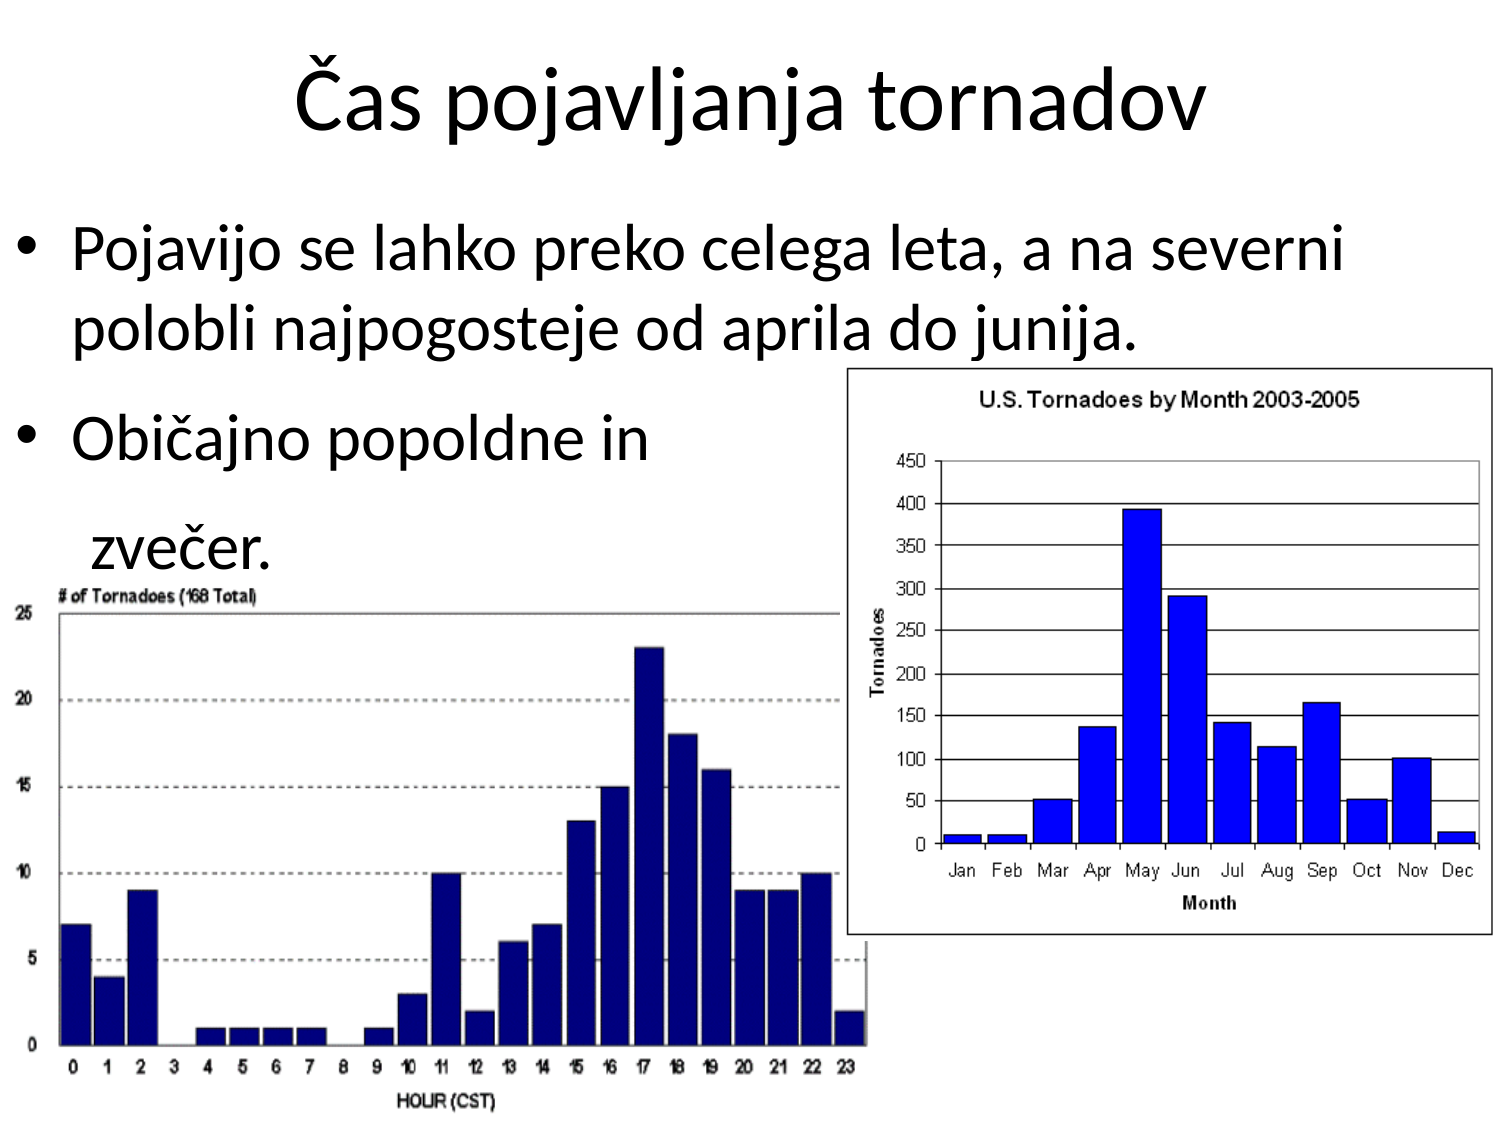

# Čas pojavljanja tornadov
Pojavijo se lahko preko celega leta, a na severni polobli najpogosteje od aprila do junija.
Običajno popoldne in
	zvečer.